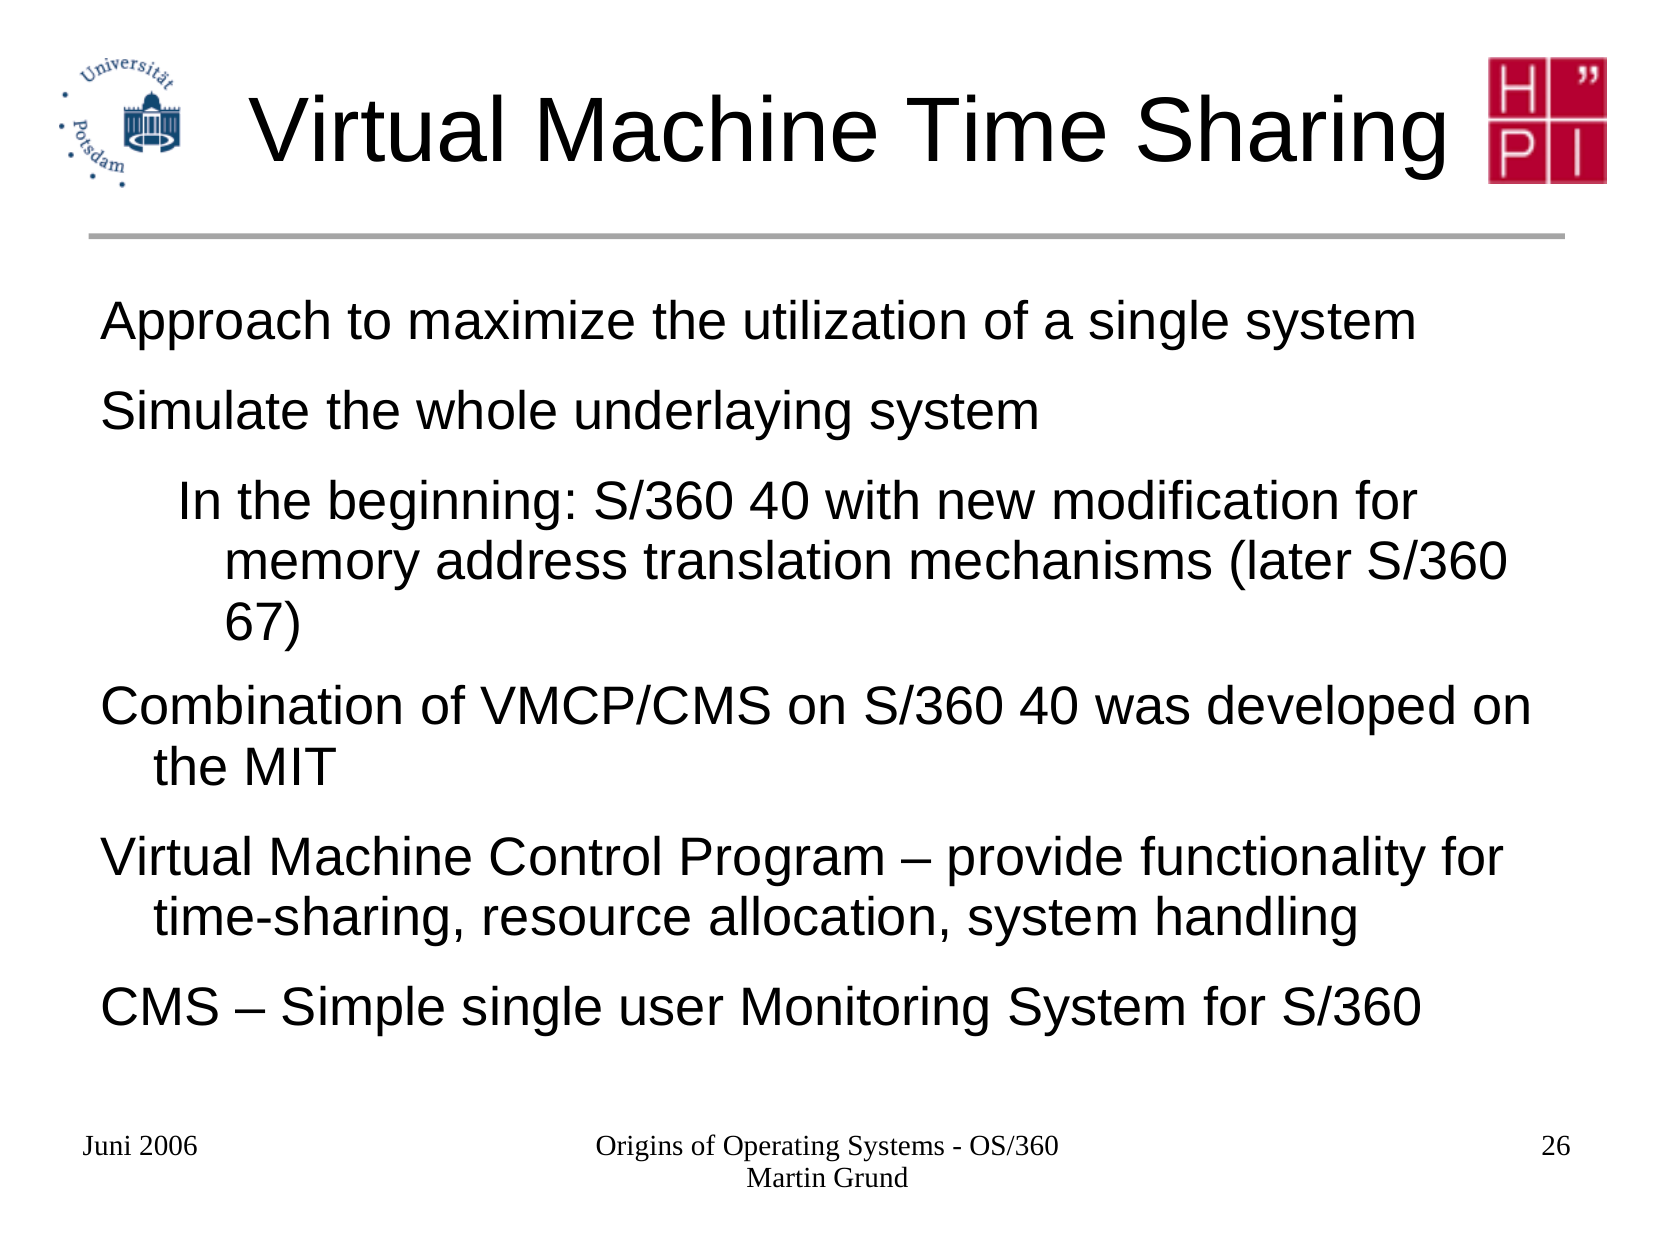

# Virtual Machine Time Sharing
Approach to maximize the utilization of a single system
Simulate the whole underlaying system
In the beginning: S/360 40 with new modification for memory address translation mechanisms (later S/360 67)
Combination of VMCP/CMS on S/360 40 was developed on the MIT
Virtual Machine Control Program – provide functionality for time-sharing, resource allocation, system handling
CMS – Simple single user Monitoring System for S/360
Juni 2006
Origins of Operating Systems - OS/360
26